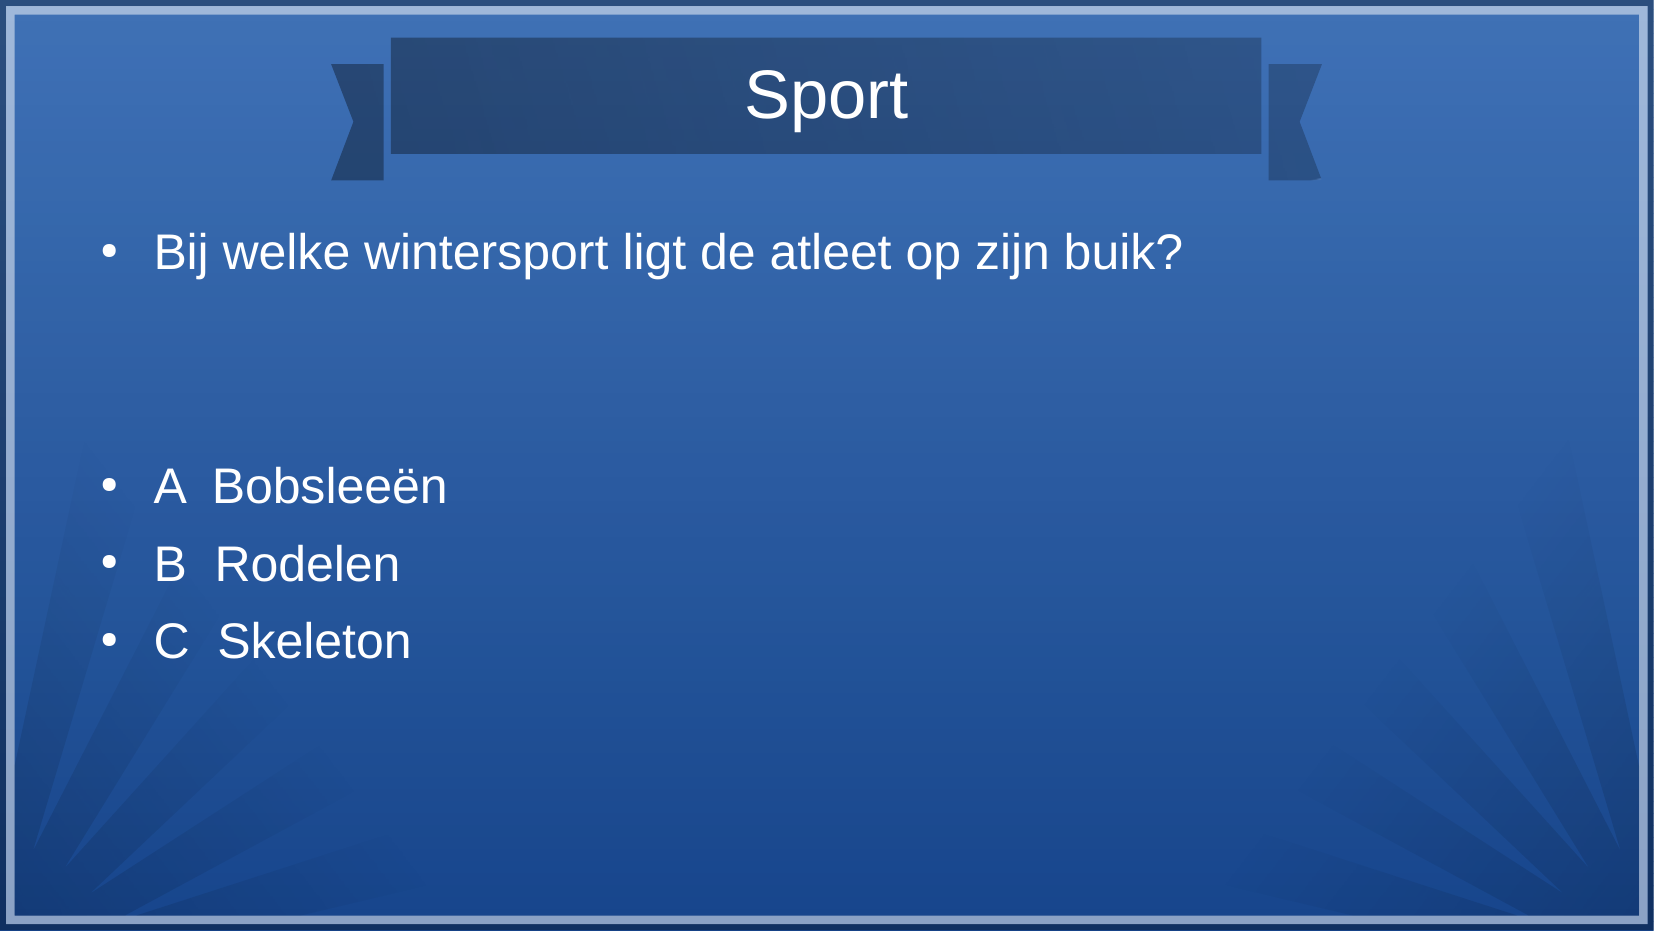

# Sport
Bij welke wintersport ligt de atleet op zijn buik?
A Bobsleeën
B Rodelen
C Skeleton